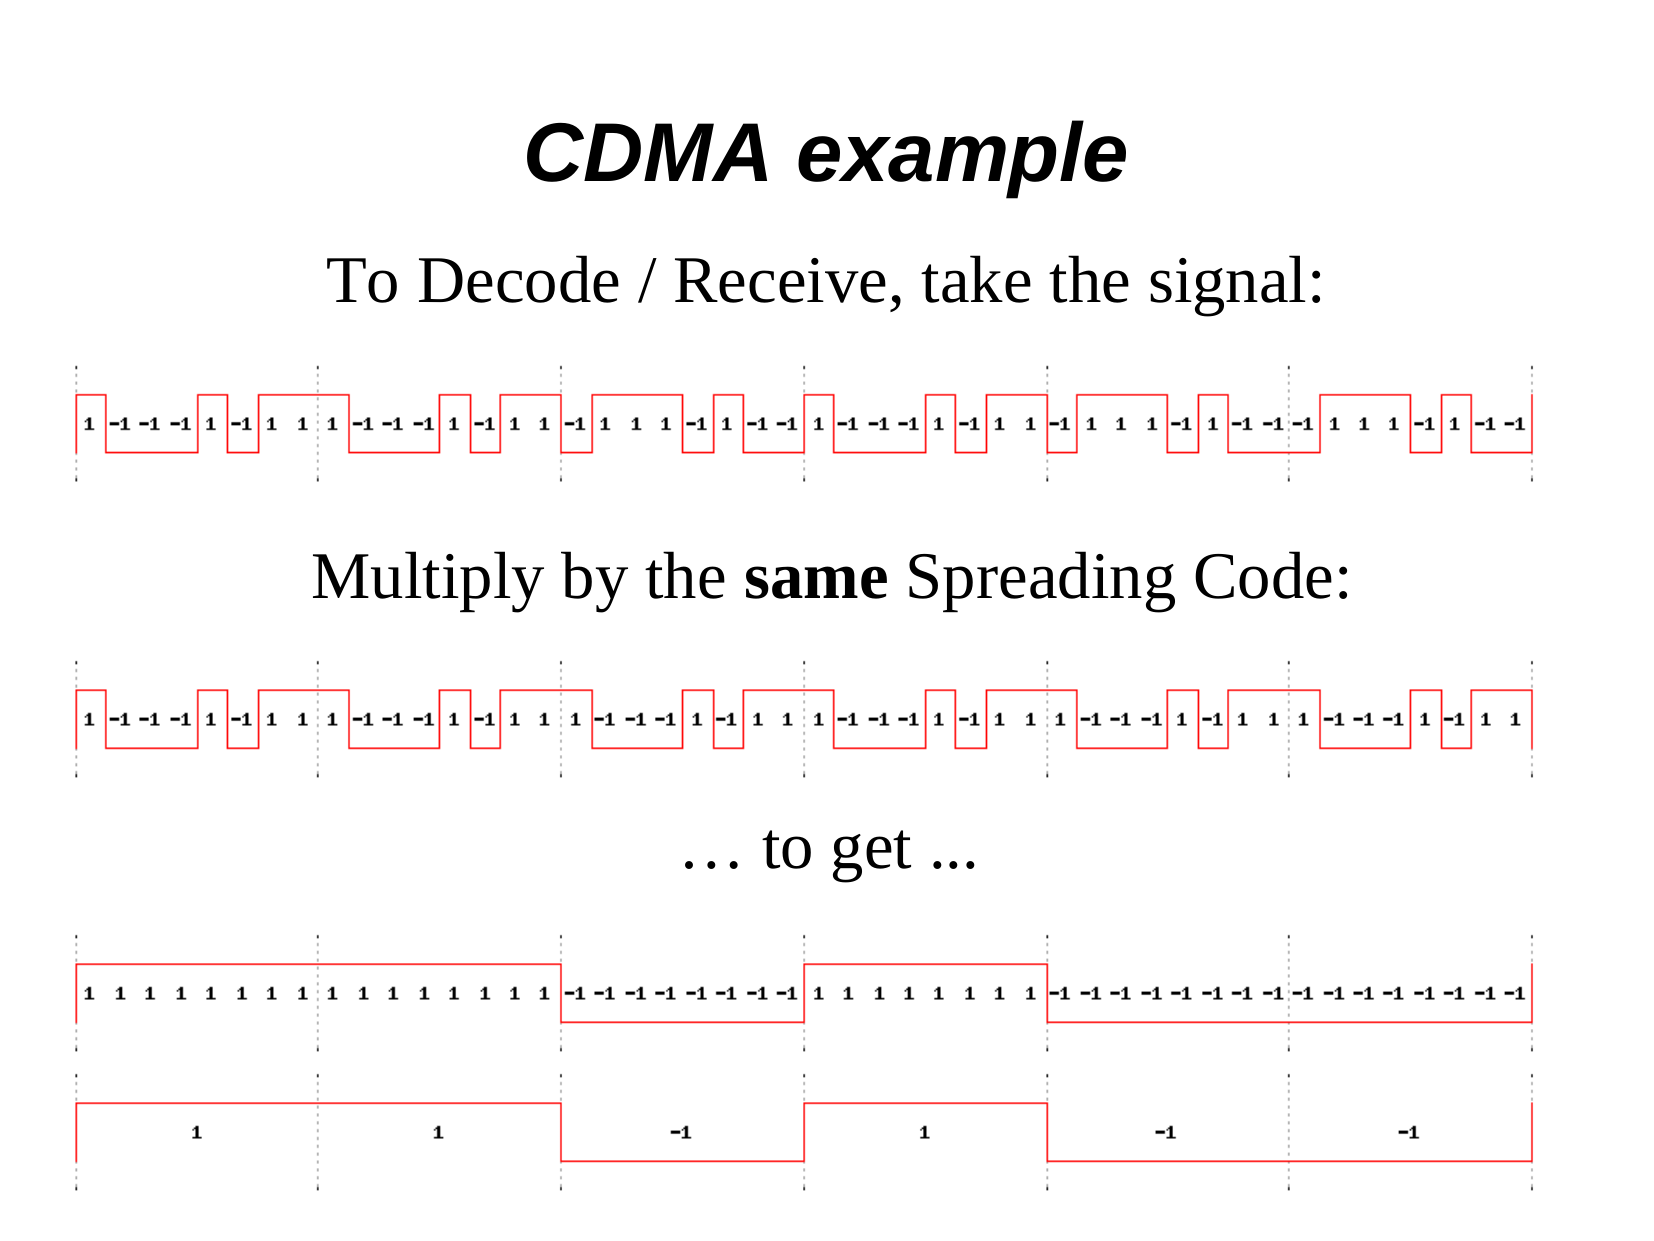

# CDMA example
To Decode / Receive, take the signal:
Multiply by the same Spreading Code:
… to get ...